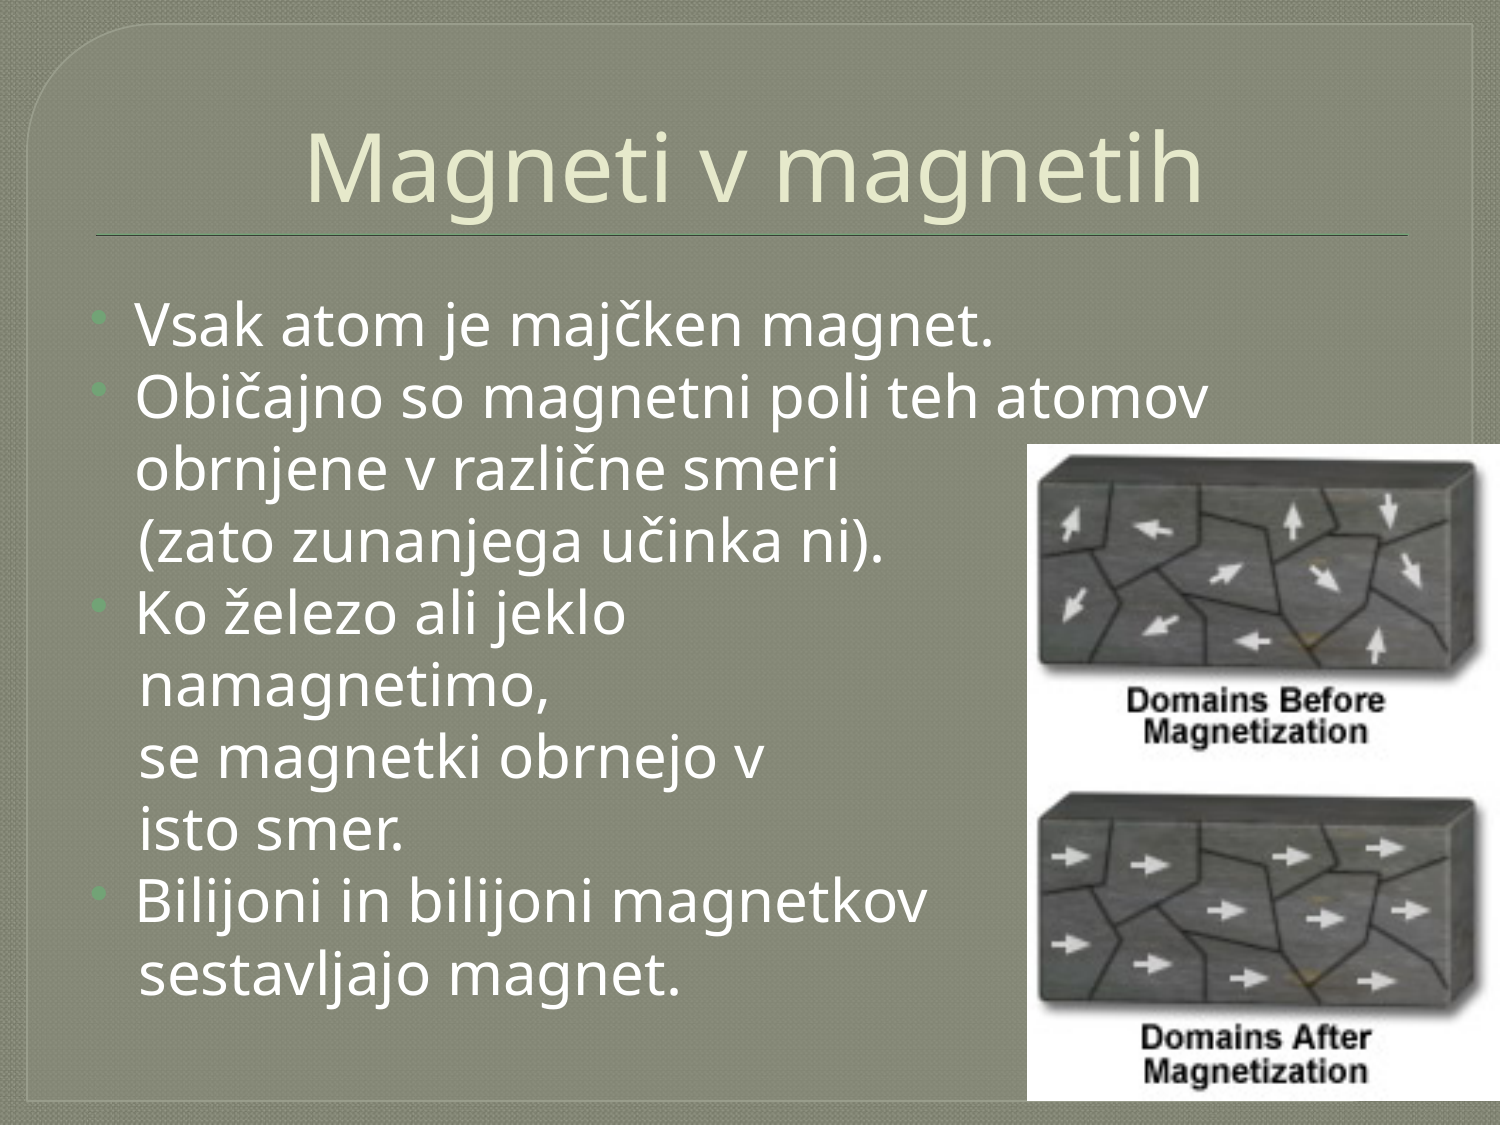

# Magneti v magnetih
Vsak atom je majčken magnet.
Običajno so magnetni poli teh atomov obrnjene v različne smeri
 (zato zunanjega učinka ni).
Ko železo ali jeklo
 namagnetimo,
 se magnetki obrnejo v
 isto smer.
Bilijoni in bilijoni magnetkov
 sestavljajo magnet.